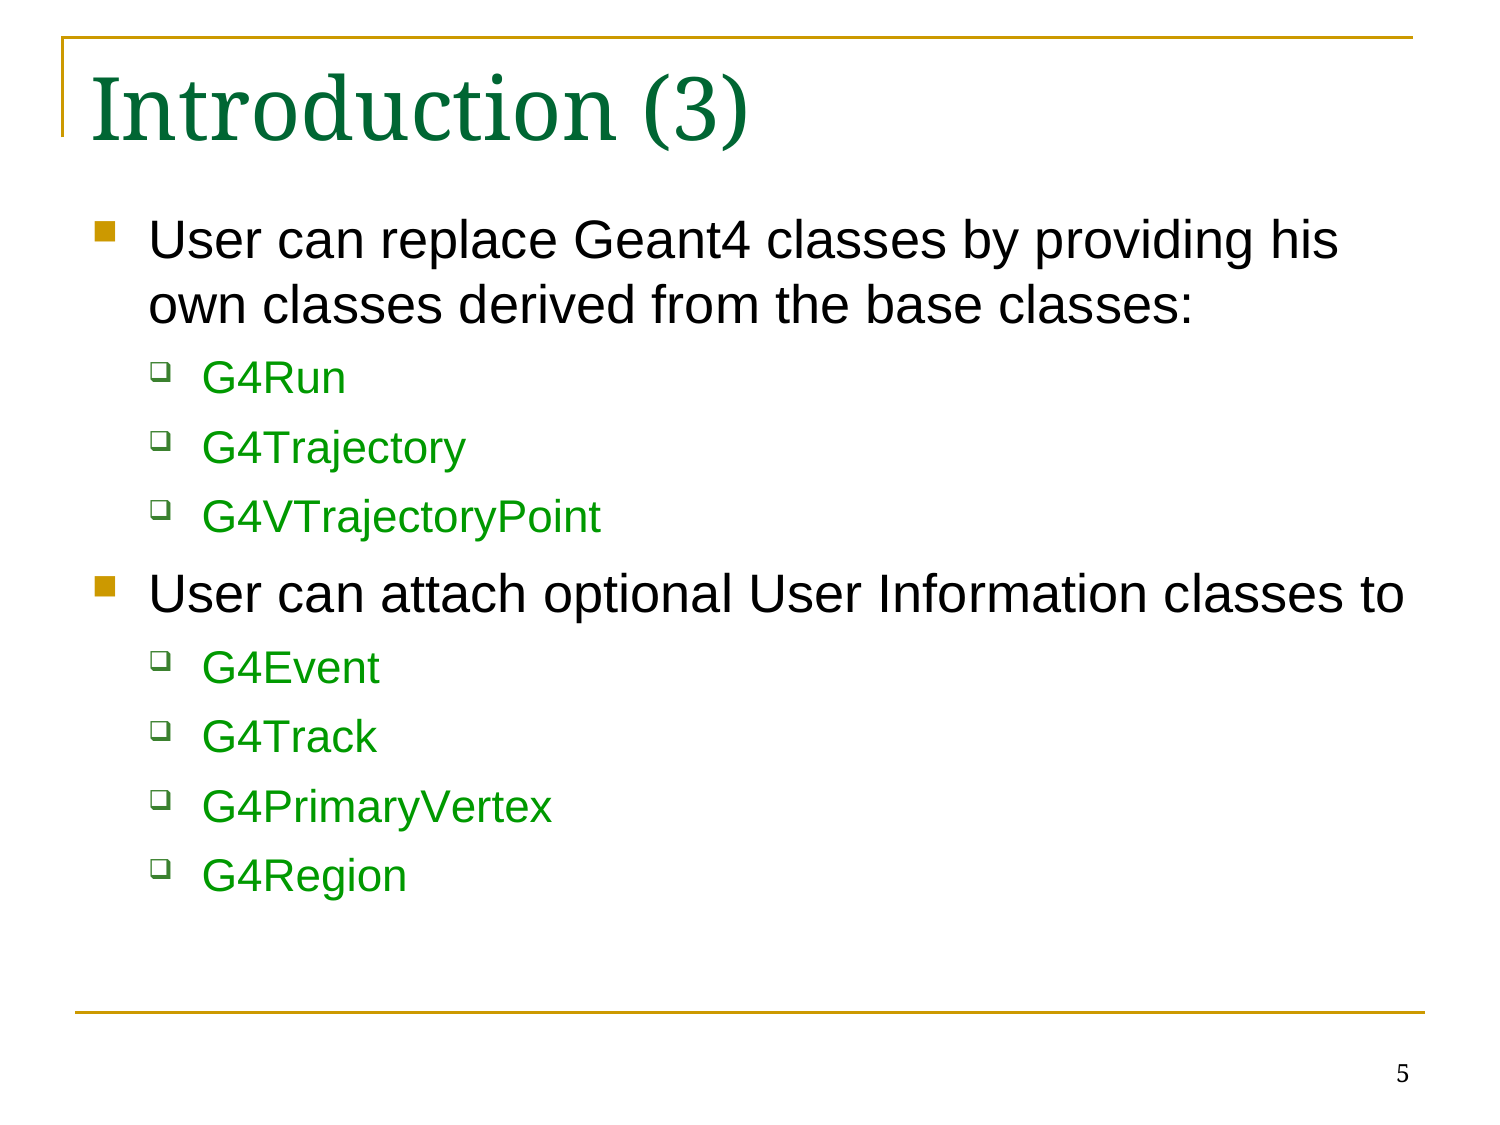

# Introduction (3)
User can replace Geant4 classes by providing his own classes derived from the base classes:
G4Run
G4Trajectory
G4VTrajectoryPoint
User can attach optional User Information classes to
G4Event
G4Track
G4PrimaryVertex
G4Region